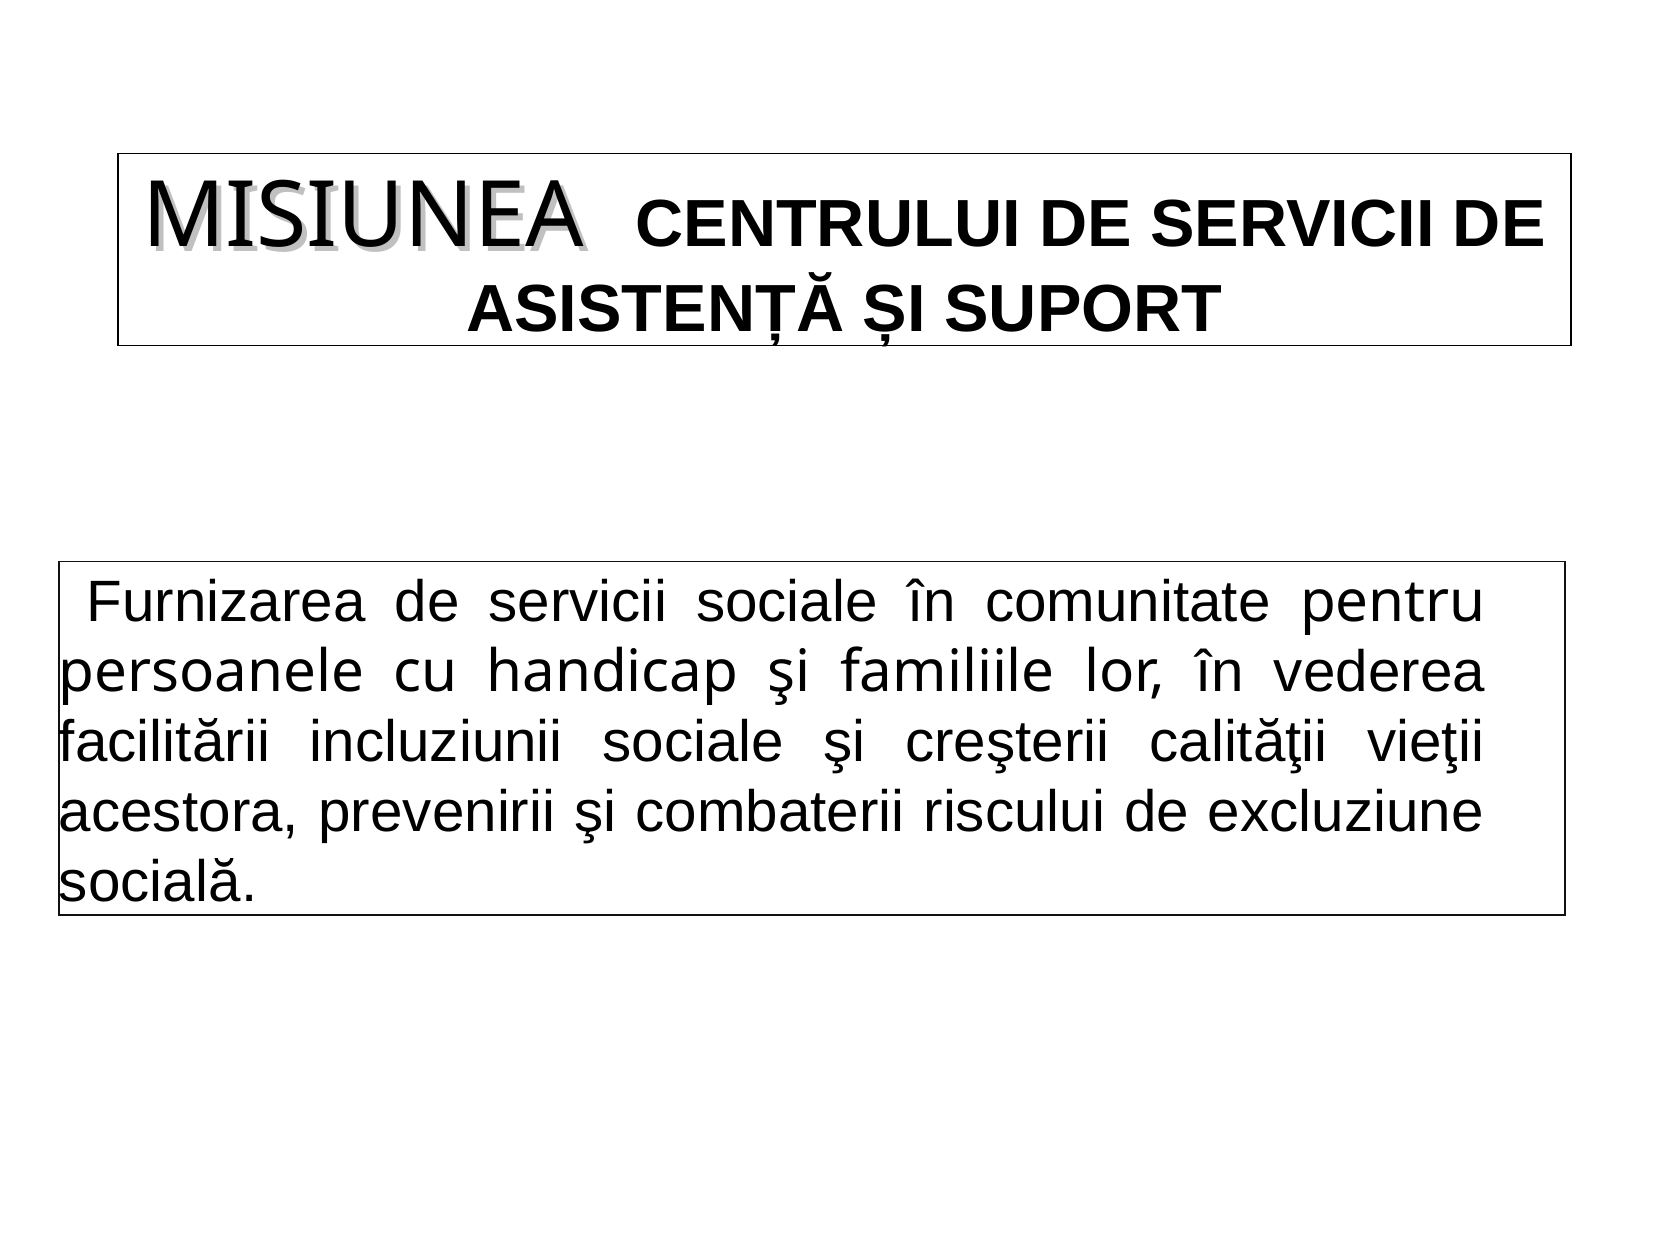

# MISIUNEA CENTRULUI DE SERVICII DE ASISTENȚĂ ȘI SUPORT
 Furnizarea de servicii sociale în comunitate pentru persoanele cu handicap şi familiile lor, în vederea facilitării incluziunii sociale şi creşterii calităţii vieţii acestora, prevenirii şi combaterii riscului de excluziune socială.